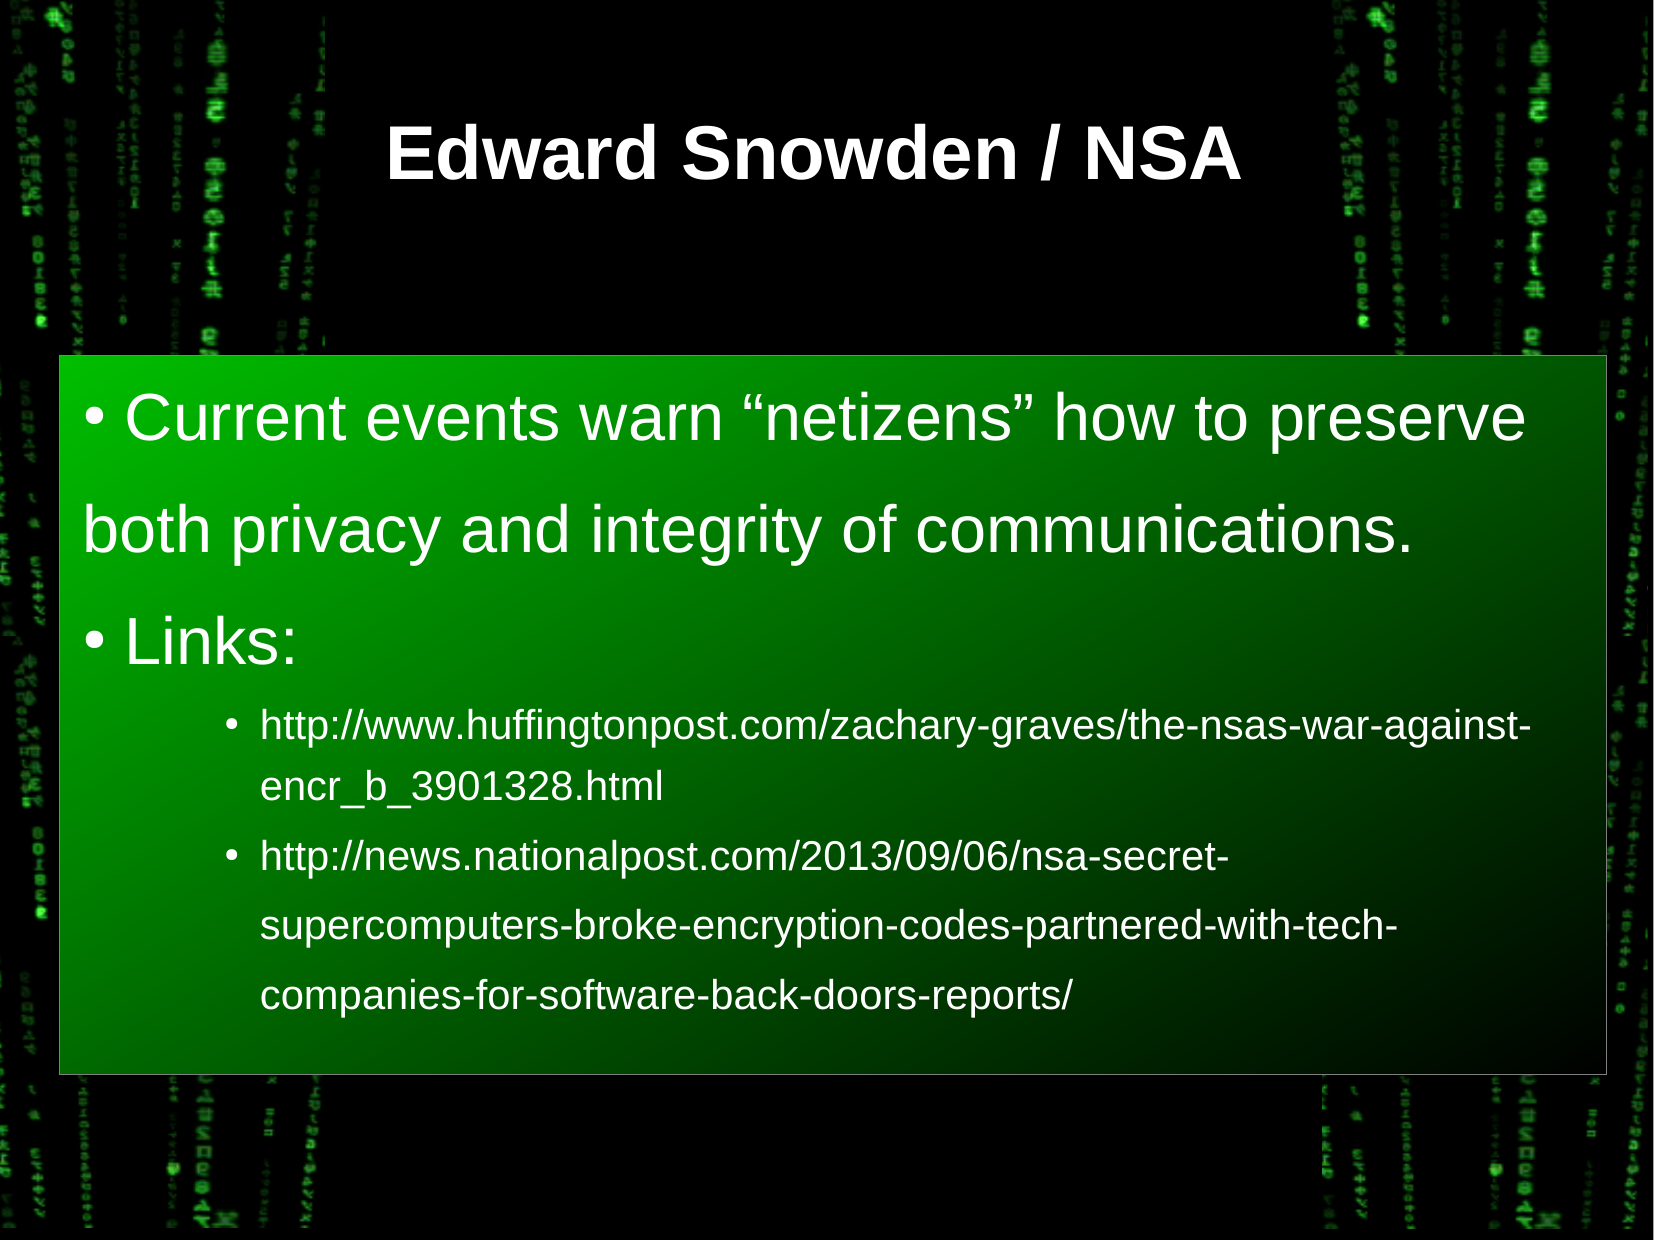

# Edward Snowden / NSA
 Current events warn “netizens” how to preserve both privacy and integrity of communications.
 Links:
http://www.huffingtonpost.com/zachary-graves/the-nsas-war-against-encr_b_3901328.html
http://news.nationalpost.com/2013/09/06/nsa-secret-supercomputers-broke-encryption-codes-partnered-with-tech-companies-for-software-back-doors-reports/